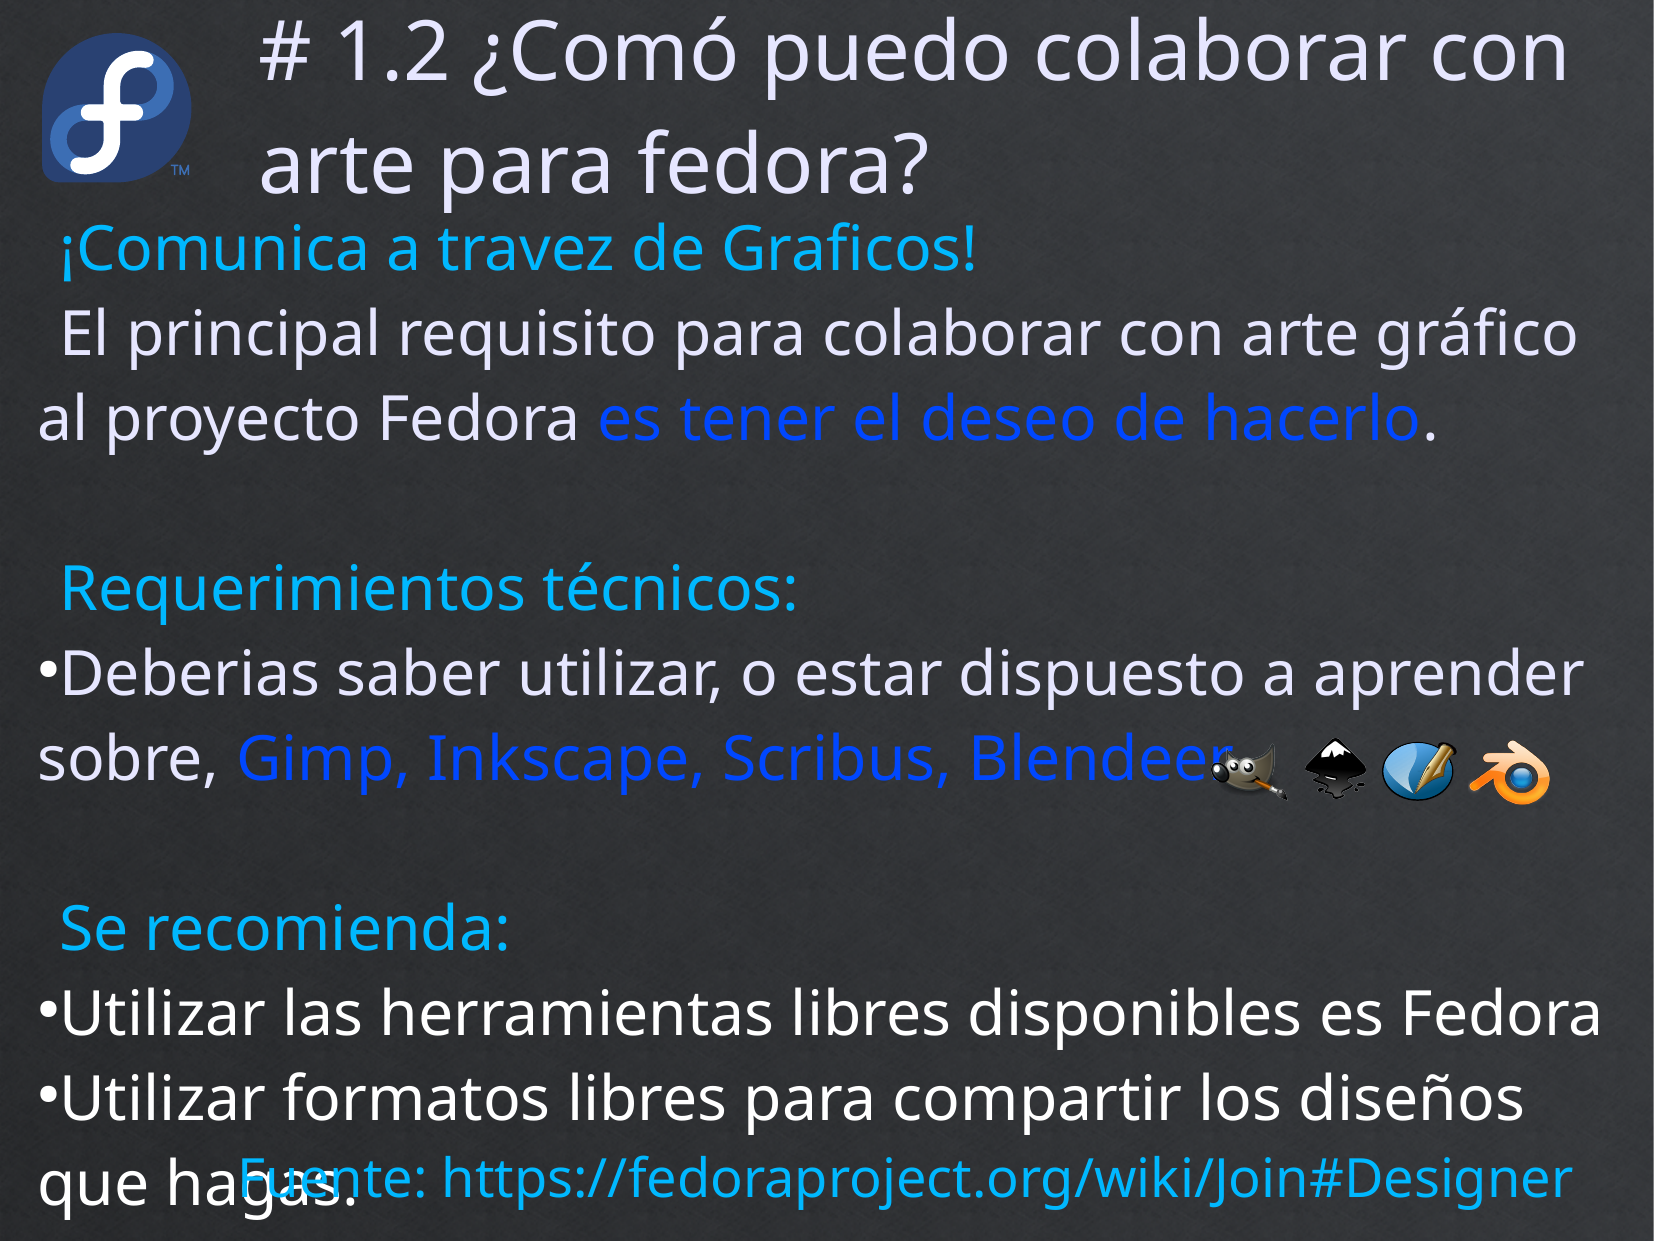

# # 1.2 ¿Comó puedo colaborar con arte para fedora?
¡Comunica a travez de Graficos!
El principal requisito para colaborar con arte gráfico al proyecto Fedora es tener el deseo de hacerlo.
Requerimientos técnicos:
Deberias saber utilizar, o estar dispuesto a aprender sobre, Gimp, Inkscape, Scribus, Blendeer
Se recomienda:
Utilizar las herramientas libres disponibles es Fedora
Utilizar formatos libres para compartir los diseños que hagas.
Fuente: https://fedoraproject.org/wiki/Join#Designer